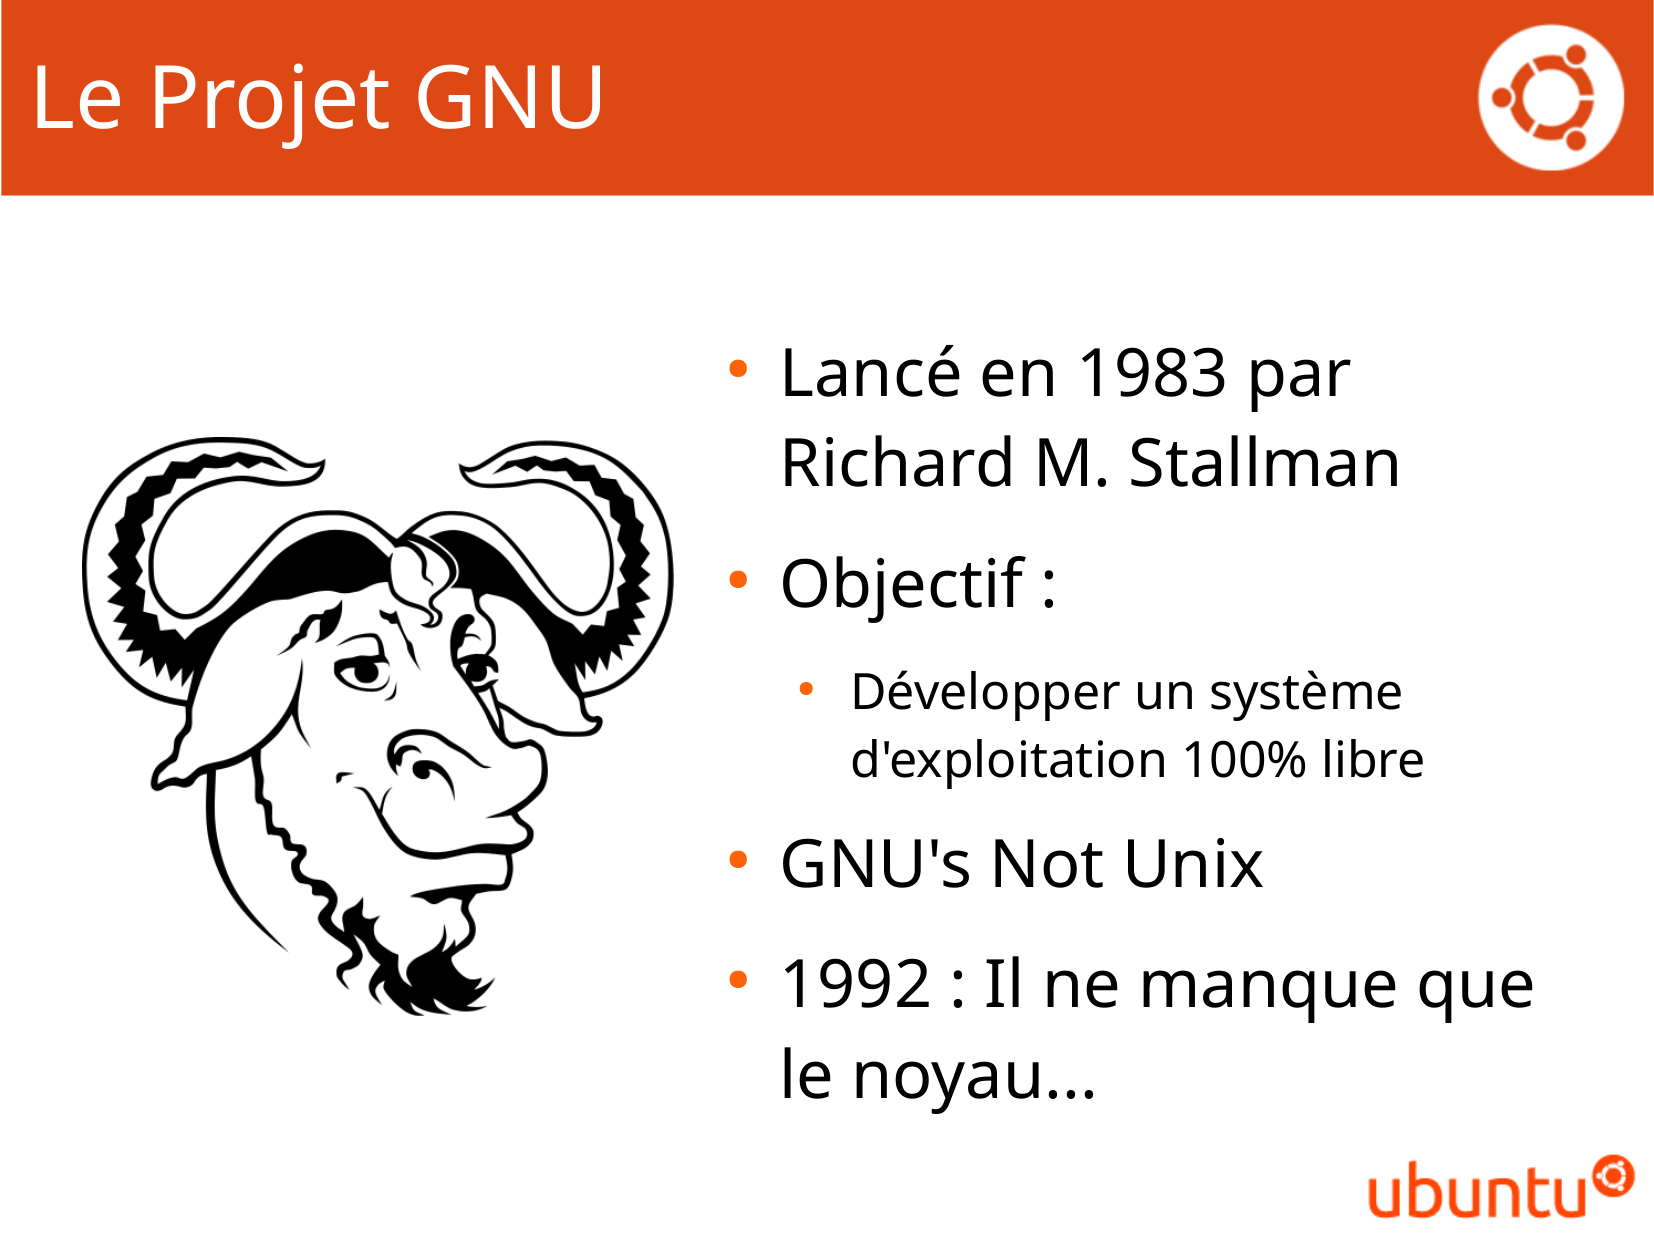

Le Projet GNU
# Lancé en 1983 par Richard M. Stallman
Objectif :
Développer un système d'exploitation 100% libre
GNU's Not Unix
1992 : Il ne manque que le noyau...